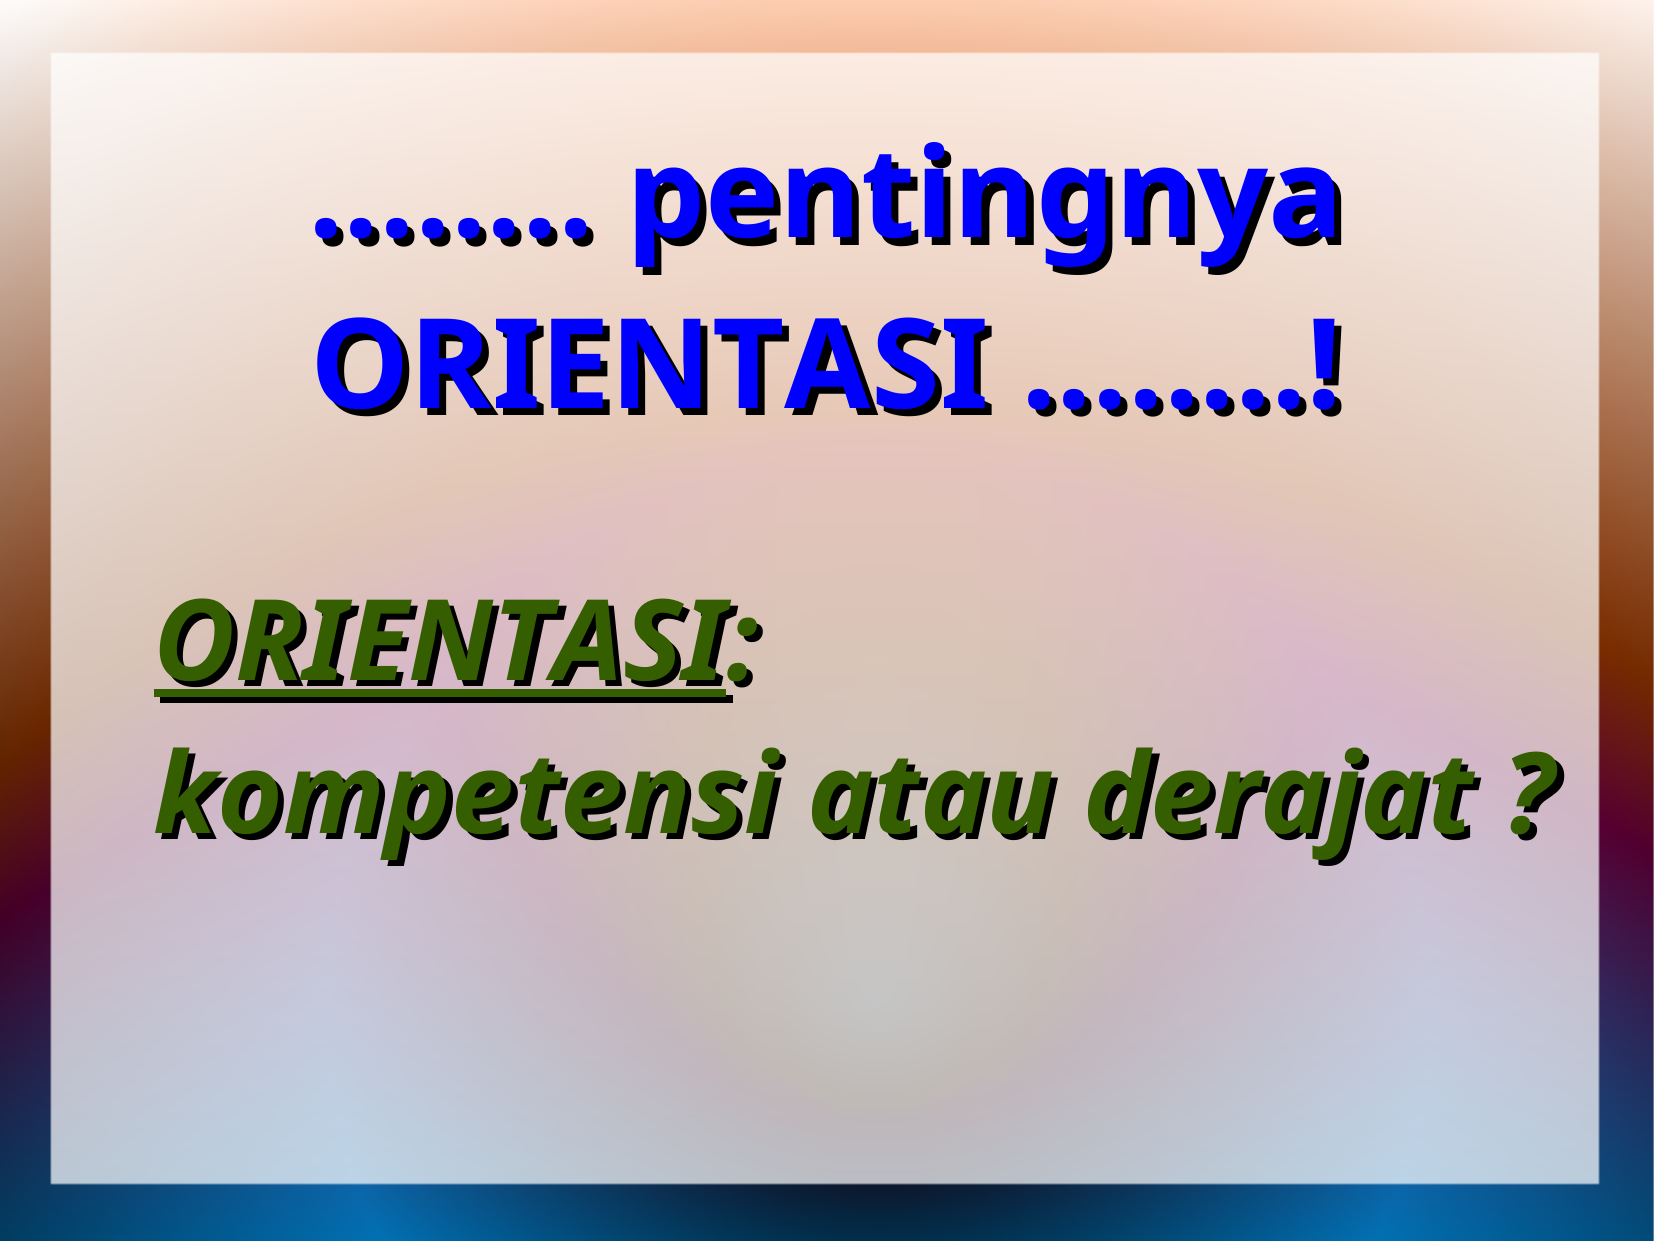

# ........ pentingnya ORIENTASI ........!
ORIENTASI:
kompetensi atau derajat ?